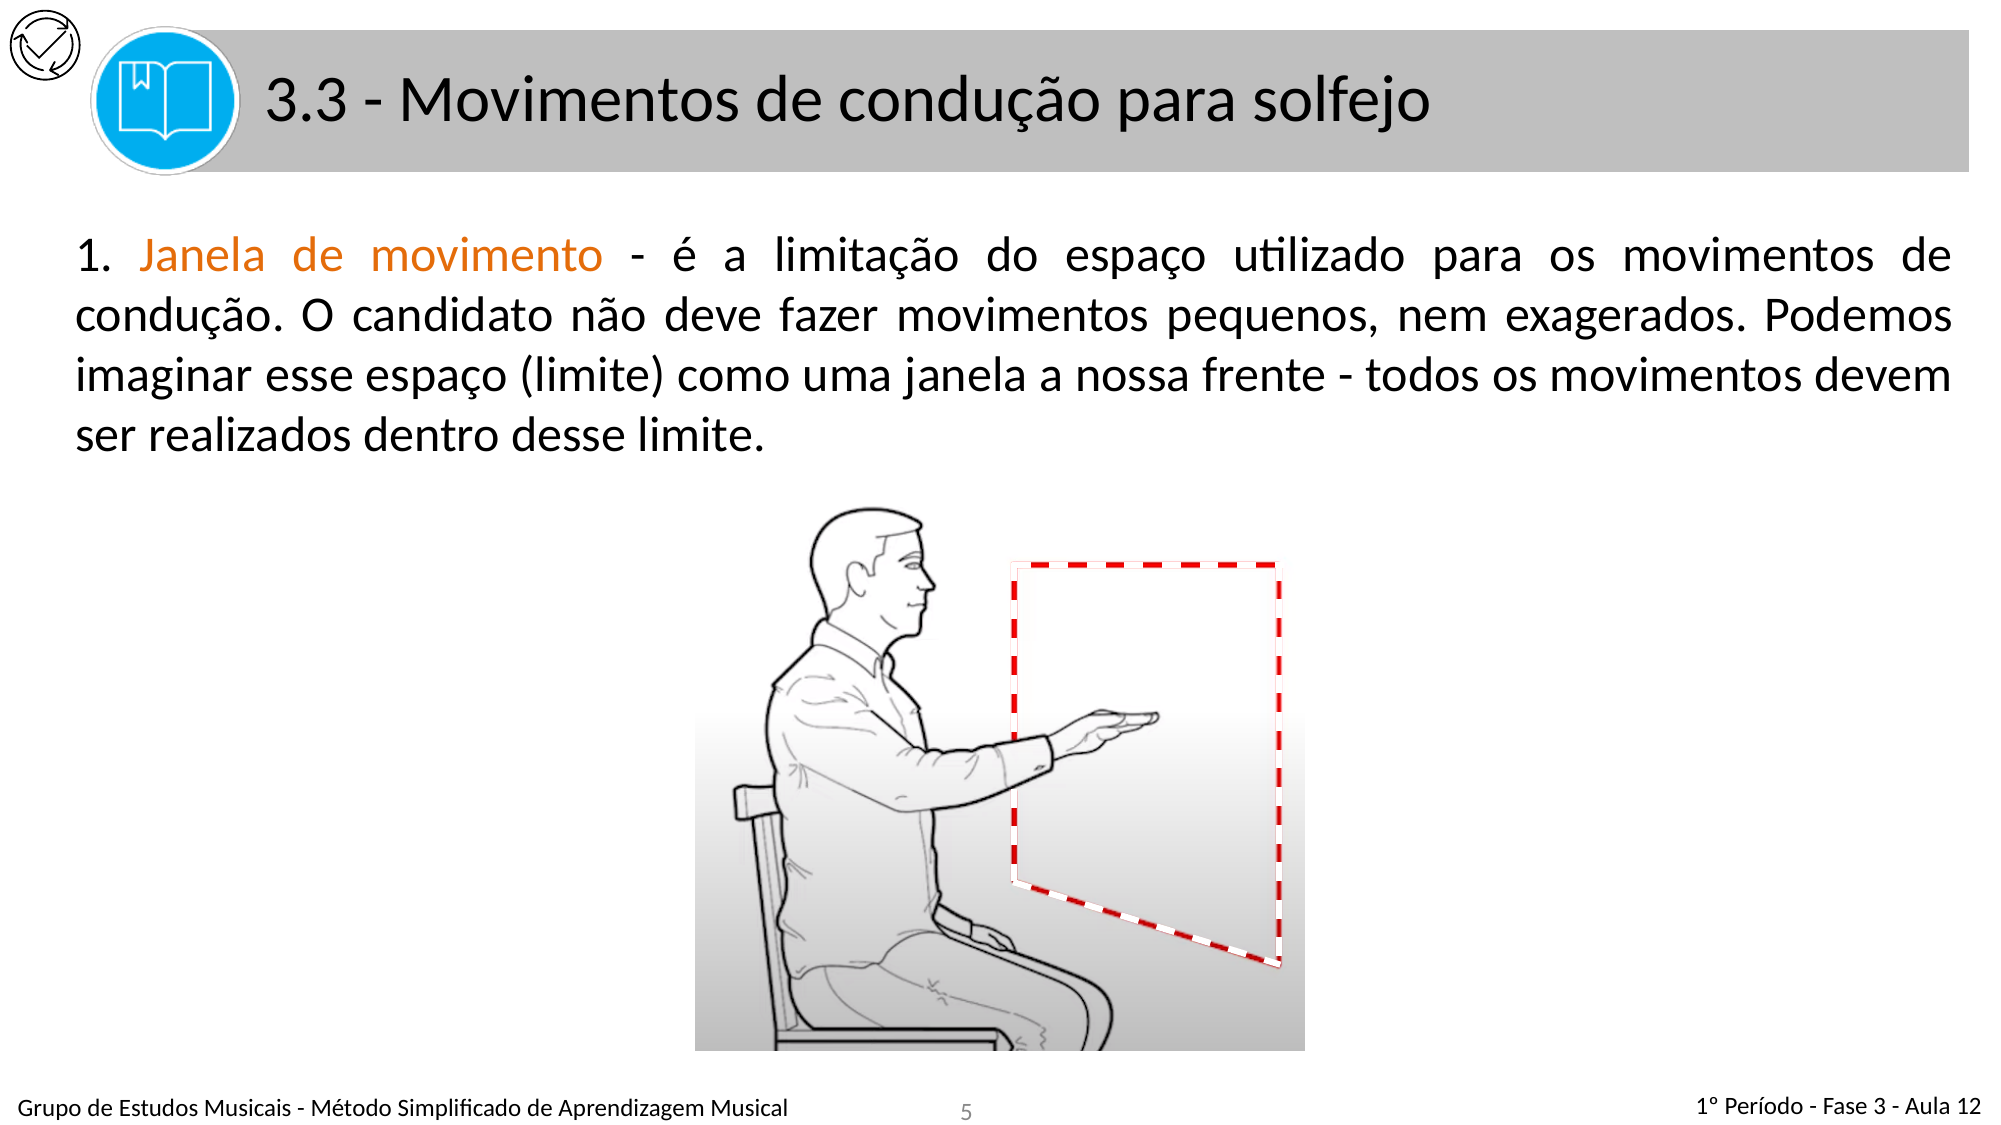

3.3 - Movimentos de condução para solfejo
1. Janela de movimento - é a limitação do espaço utilizado para os movimentos de condução. O candidato não deve fazer movimentos pequenos, nem exagerados. Podemos imaginar esse espaço (limite) como uma janela a nossa frente - todos os movimentos devem ser realizados dentro desse limite.
1º Período - Fase 3 - Aula 12
Grupo de Estudos Musicais - Método Simplificado de Aprendizagem Musical